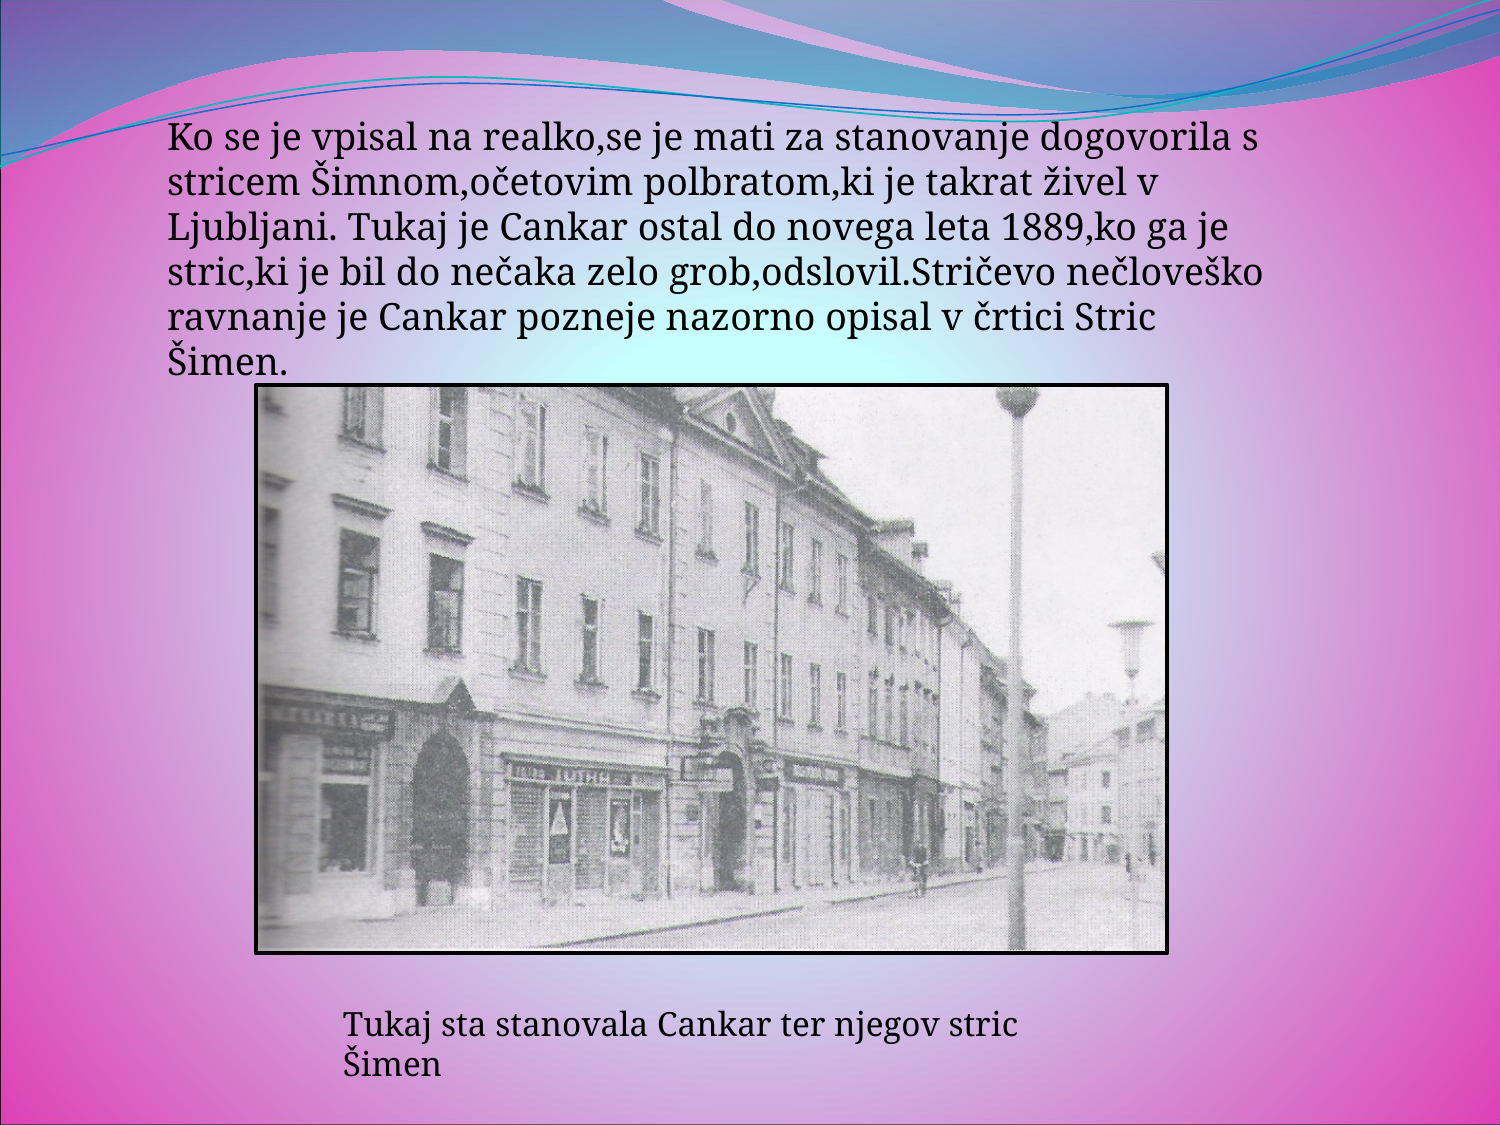

Ko se je vpisal na realko,se je mati za stanovanje dogovorila s stricem Šimnom,očetovim polbratom,ki je takrat živel v Ljubljani. Tukaj je Cankar ostal do novega leta 1889,ko ga je stric,ki je bil do nečaka zelo grob,odslovil.Stričevo nečloveško ravnanje je Cankar pozneje nazorno opisal v črtici Stric Šimen.
Tukaj sta stanovala Cankar ter njegov stric Šimen